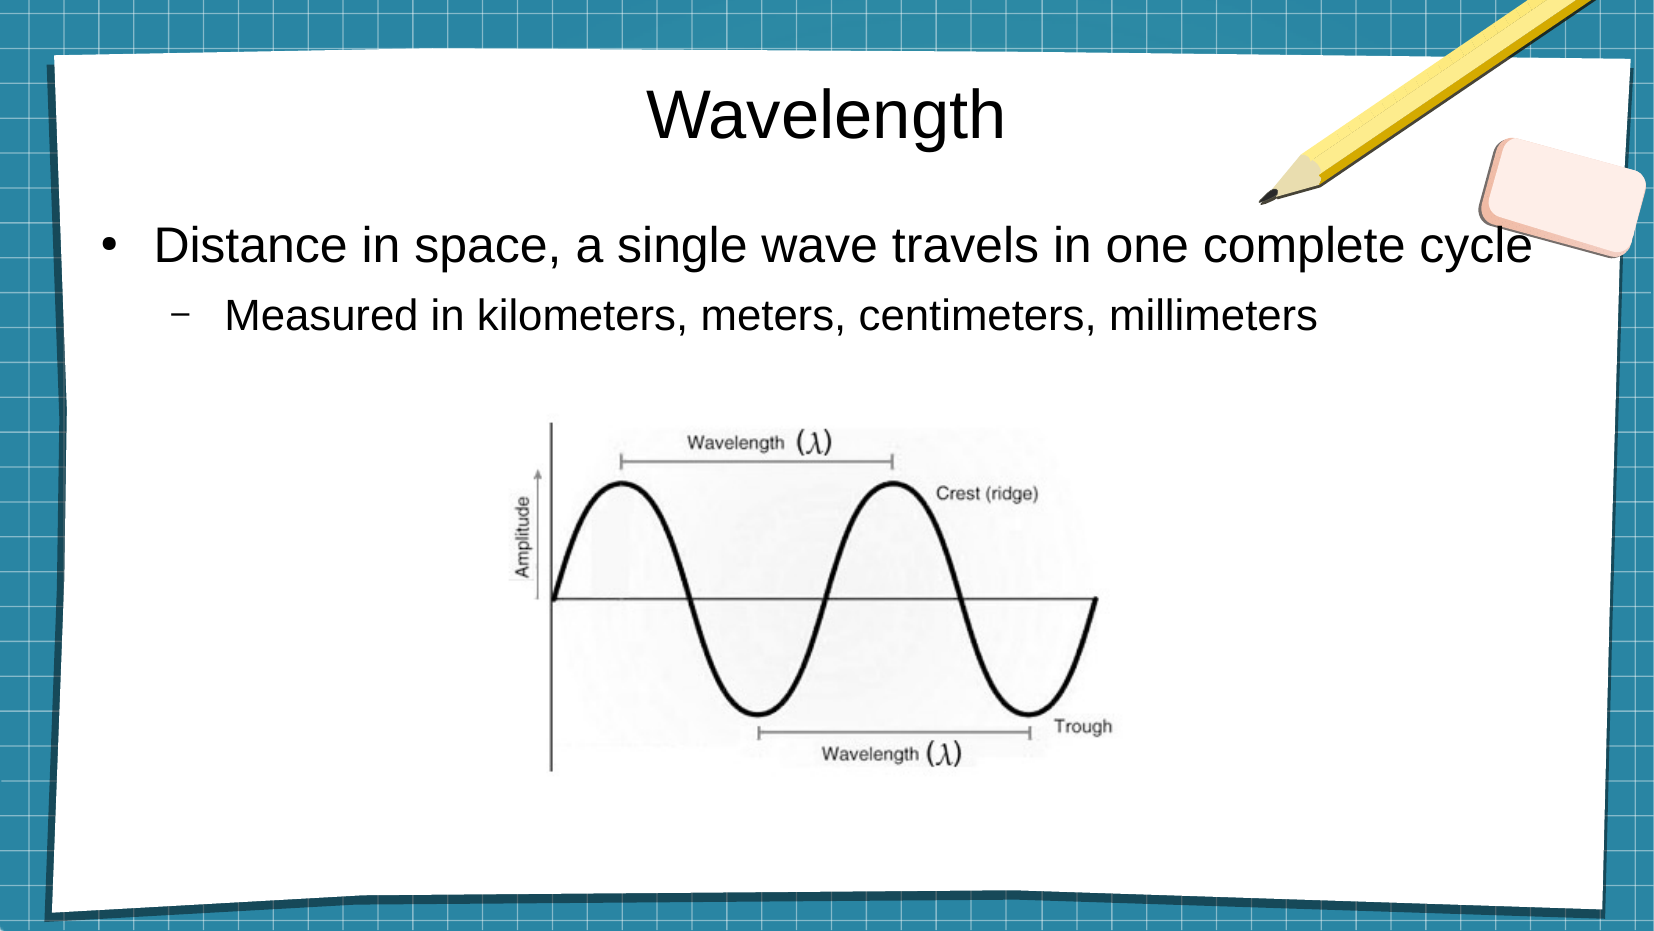

# Wavelength
Distance in space, a single wave travels in one complete cycle
Measured in kilometers, meters, centimeters, millimeters